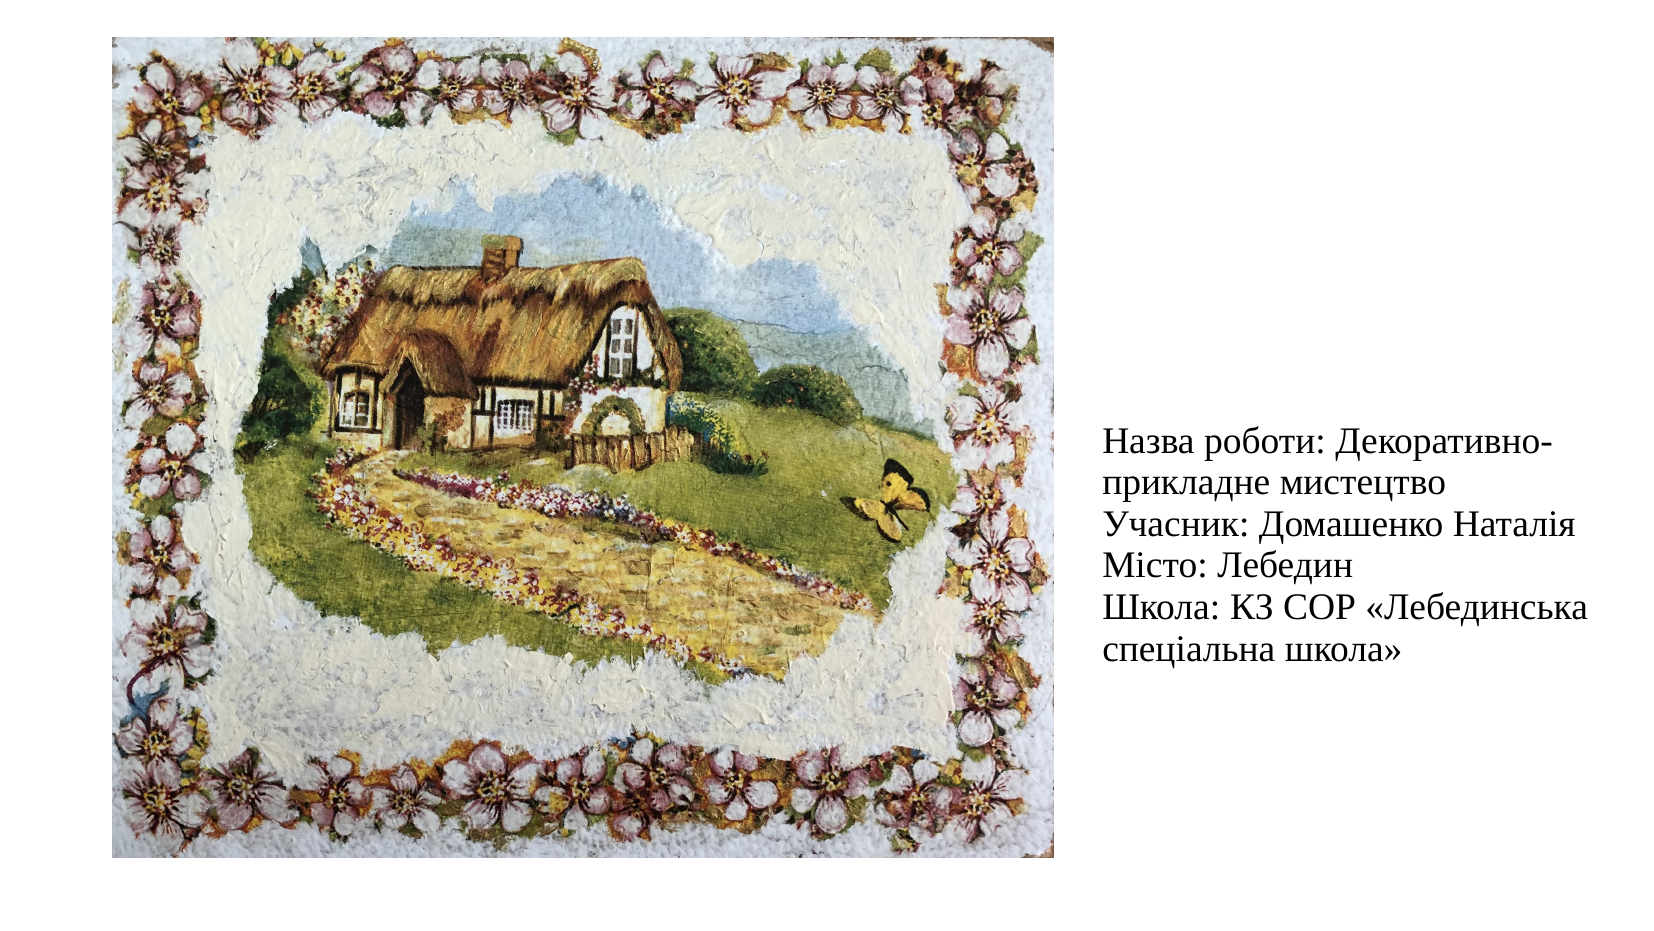

Назва роботи: Декоративно-прикладне мистецтво
Учасник: Домашенко Наталія
Місто: Лебедин
Школа: КЗ СОР «Лебединська спеціальна школа»